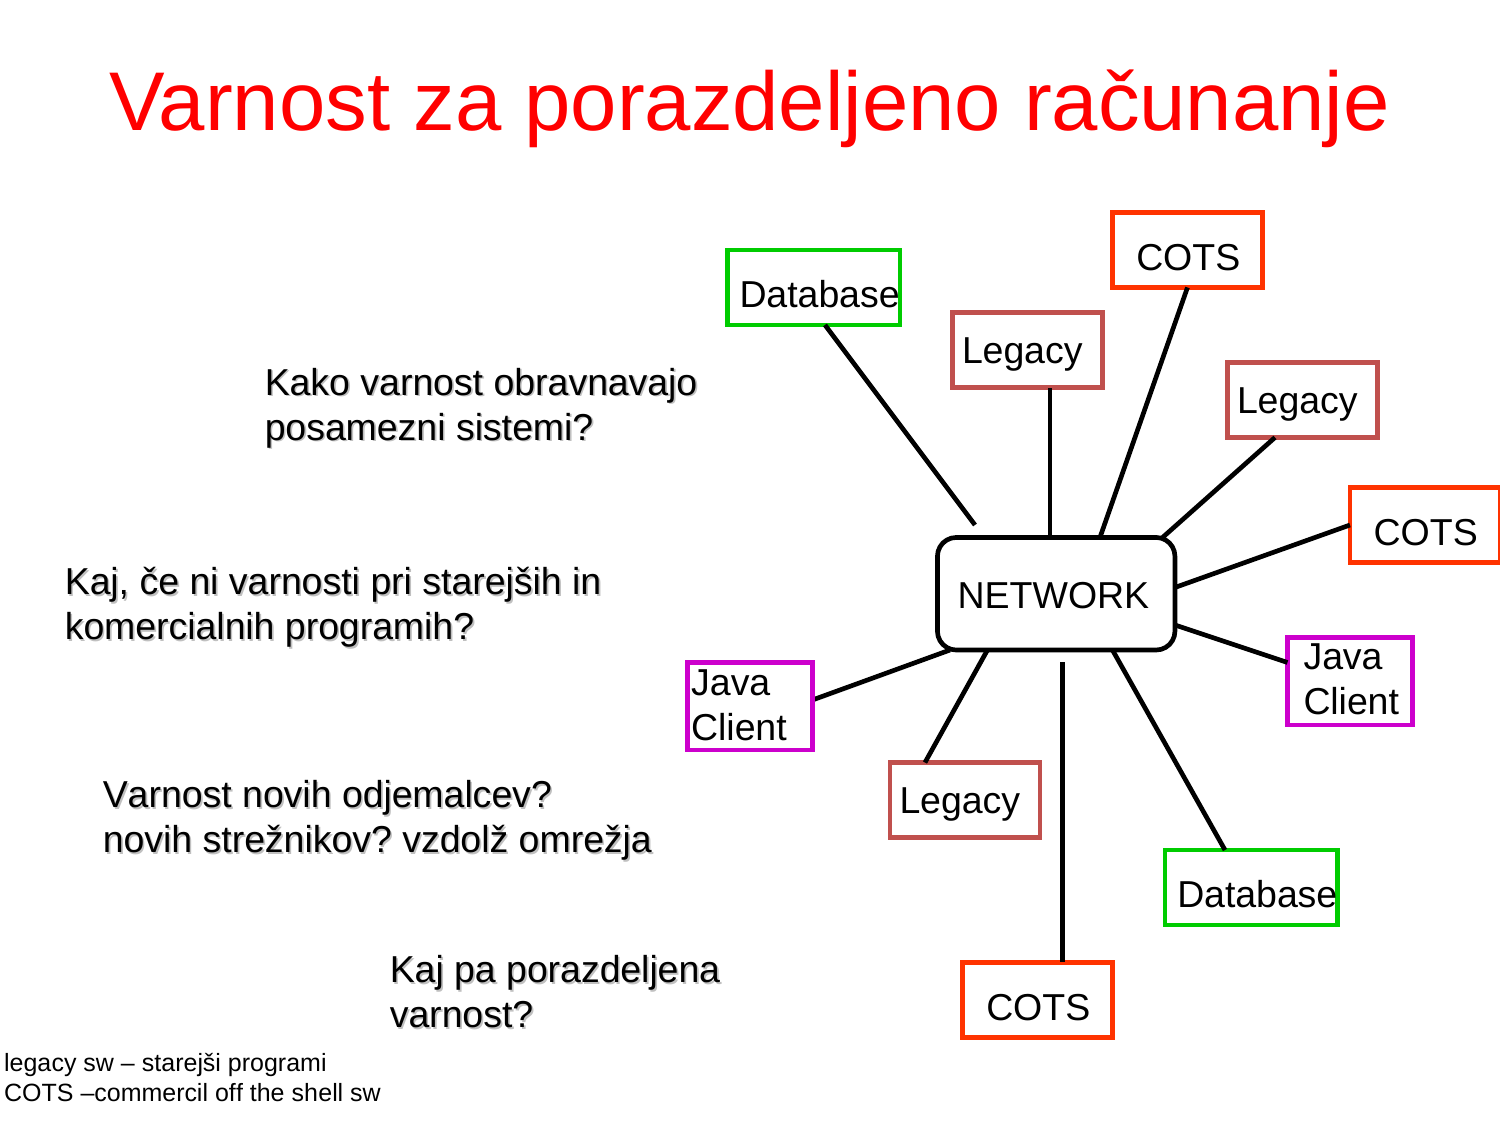

# Varnost za porazdeljeno računanje
COTS
Database
Legacy
Legacy
COTS
NETWORK
Java
Client
Java
Client
Legacy
Database
COTS
Kako varnost obravnavajo posamezni sistemi?
Kaj, če ni varnosti pri starejših in komercialnih programih?
Varnost novih odjemalcev?
novih strežnikov? vzdolž omrežja
Kaj pa porazdeljena varnost?
legacy sw – starejši programi
COTS –commercil off the shell sw